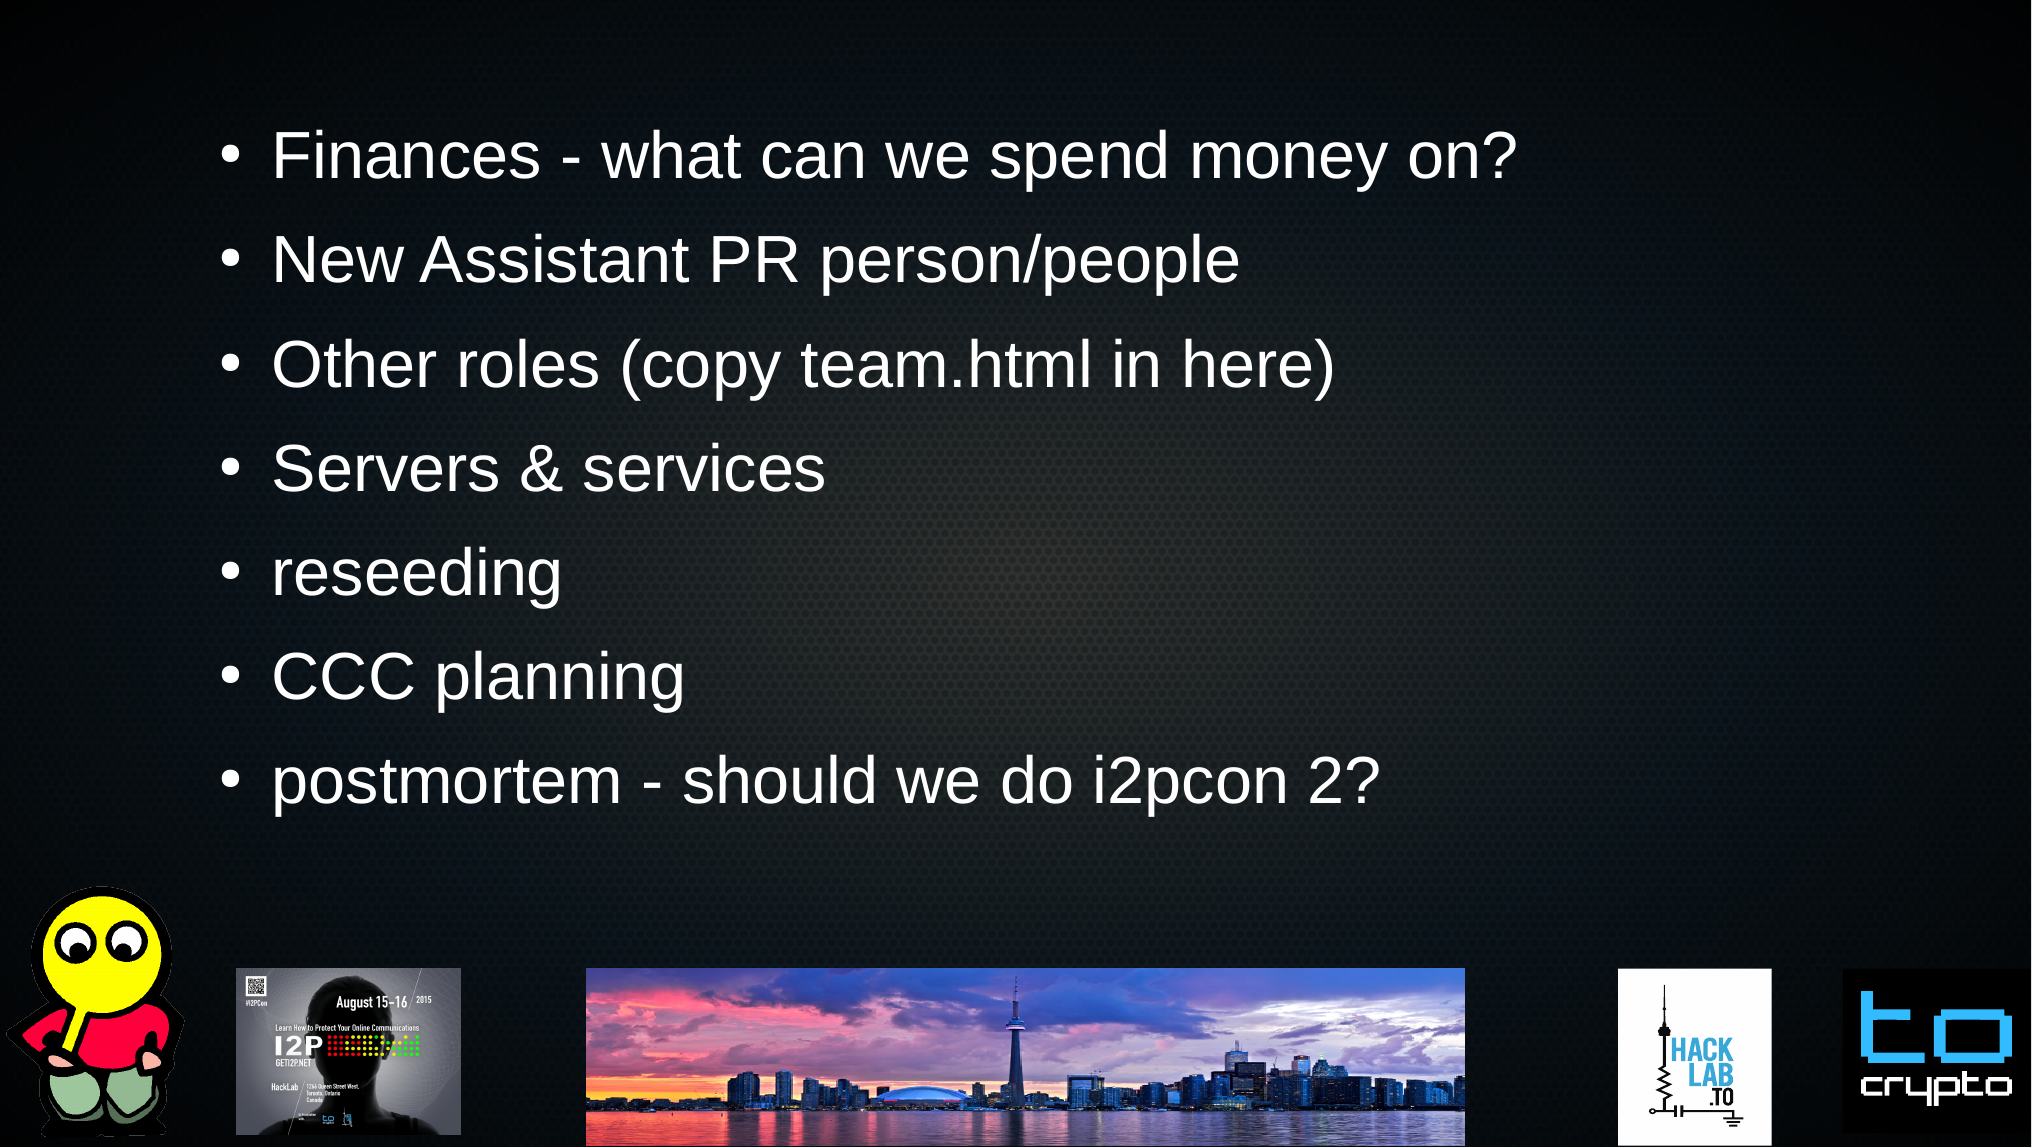

#
Finances - what can we spend money on?
New Assistant PR person/people
Other roles (copy team.html in here)
Servers & services
reseeding
CCC planning
postmortem - should we do i2pcon 2?
18